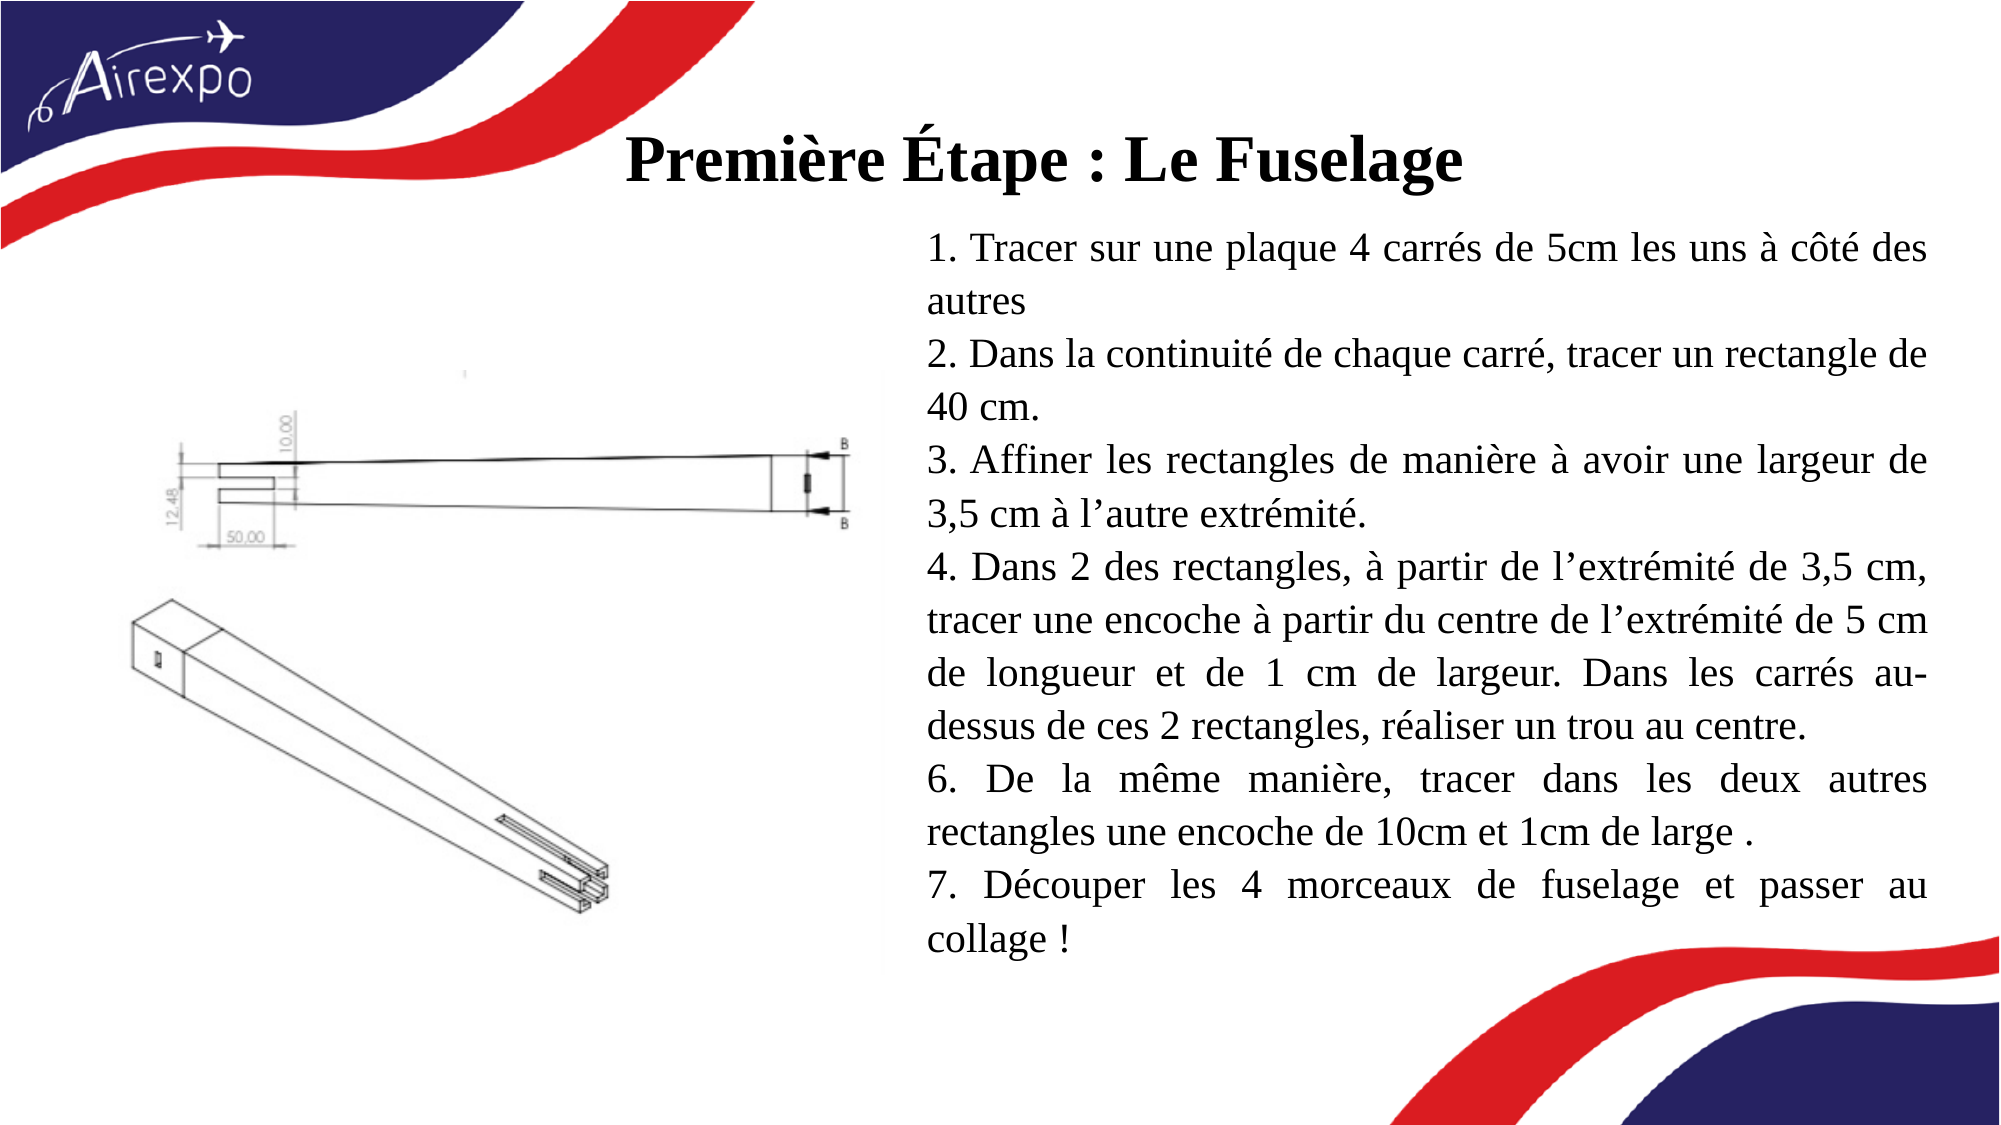

# Première Étape : Le Fuselage
1. Tracer sur une plaque 4 carrés de 5cm les uns à côté des autres
2. Dans la continuité de chaque carré, tracer un rectangle de 40 cm.
3. Affiner les rectangles de manière à avoir une largeur de 3,5 cm à l’autre extrémité.
4. Dans 2 des rectangles, à partir de l’extrémité de 3,5 cm, tracer une encoche à partir du centre de l’extrémité de 5 cm de longueur et de 1 cm de largeur. Dans les carrés au-dessus de ces 2 rectangles, réaliser un trou au centre.
6. De la même manière, tracer dans les deux autres rectangles une encoche de 10cm et 1cm de large .
7. Découper les 4 morceaux de fuselage et passer au collage !